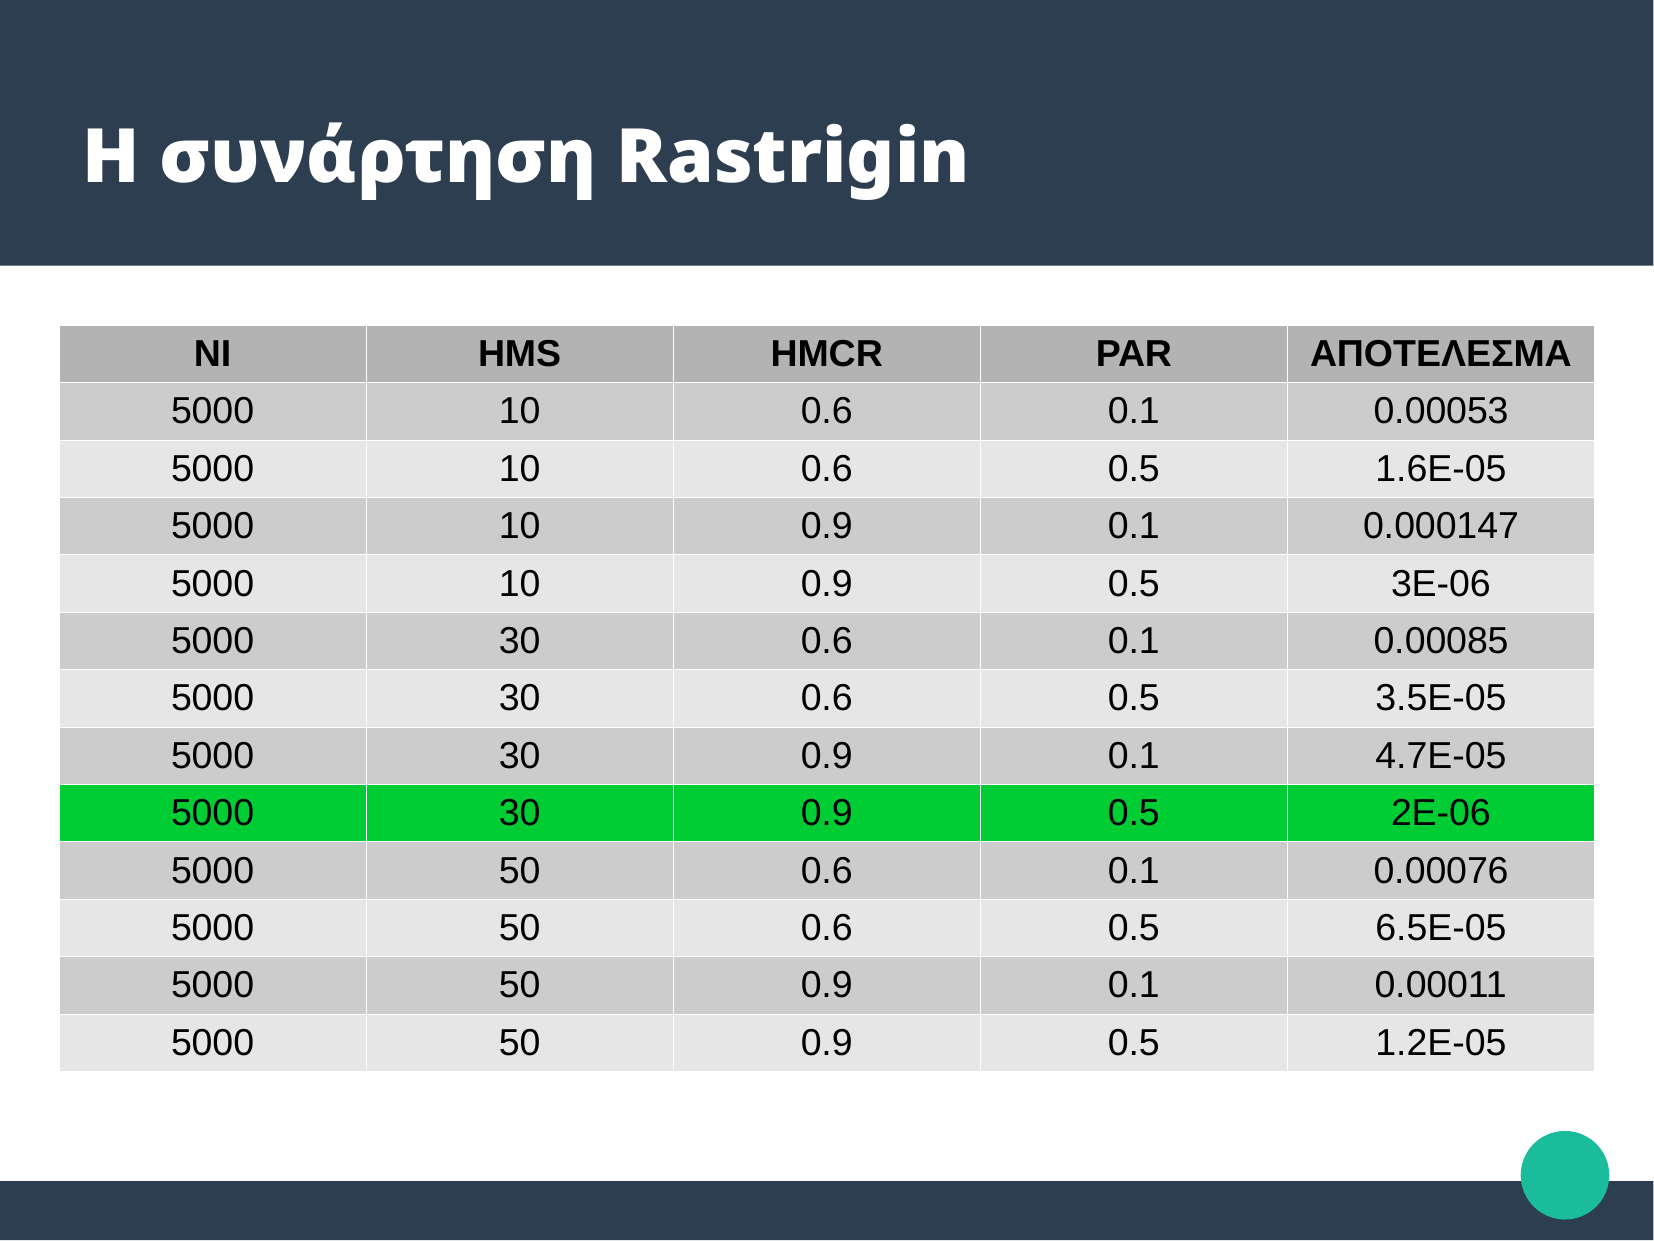

# Η συνάρτηση Rastrigin
| NI | HMS | HMCR | PAR | ΑΠΟΤΕΛΕΣΜΑ |
| --- | --- | --- | --- | --- |
| 5000 | 10 | 0.6 | 0.1 | 0.00053 |
| 5000 | 10 | 0.6 | 0.5 | 1.6E-05 |
| 5000 | 10 | 0.9 | 0.1 | 0.000147 |
| 5000 | 10 | 0.9 | 0.5 | 3E-06 |
| 5000 | 30 | 0.6 | 0.1 | 0.00085 |
| 5000 | 30 | 0.6 | 0.5 | 3.5E-05 |
| 5000 | 30 | 0.9 | 0.1 | 4.7E-05 |
| 5000 | 30 | 0.9 | 0.5 | 2E-06 |
| 5000 | 50 | 0.6 | 0.1 | 0.00076 |
| 5000 | 50 | 0.6 | 0.5 | 6.5E-05 |
| 5000 | 50 | 0.9 | 0.1 | 0.00011 |
| 5000 | 50 | 0.9 | 0.5 | 1.2E-05 |